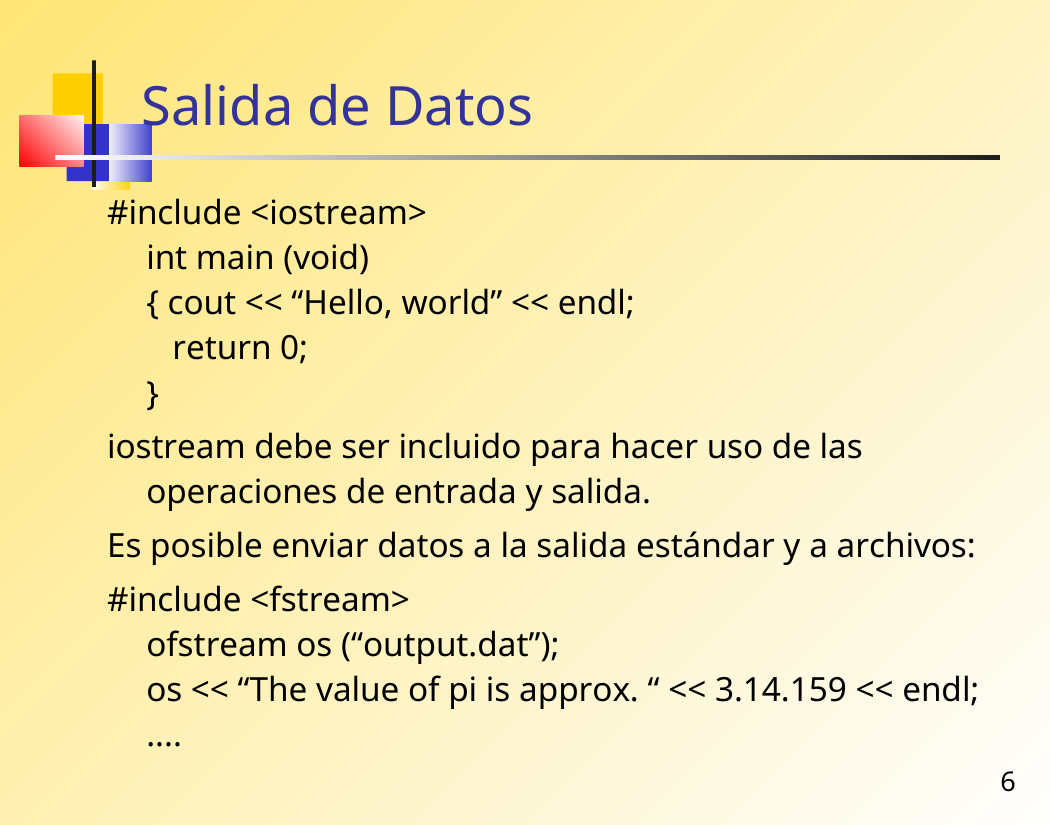

# Salida de Datos
#include <iostream>
int main (void)
{ cout << “Hello, world” << endl;
 return 0;
}
iostream debe ser incluido para hacer uso de las operaciones de entrada y salida.
Es posible enviar datos a la salida estándar y a archivos:
#include <fstream>
ofstream os (“output.dat”);
os << “The value of pi is approx. “ << 3.14.159 << endl;
....
6